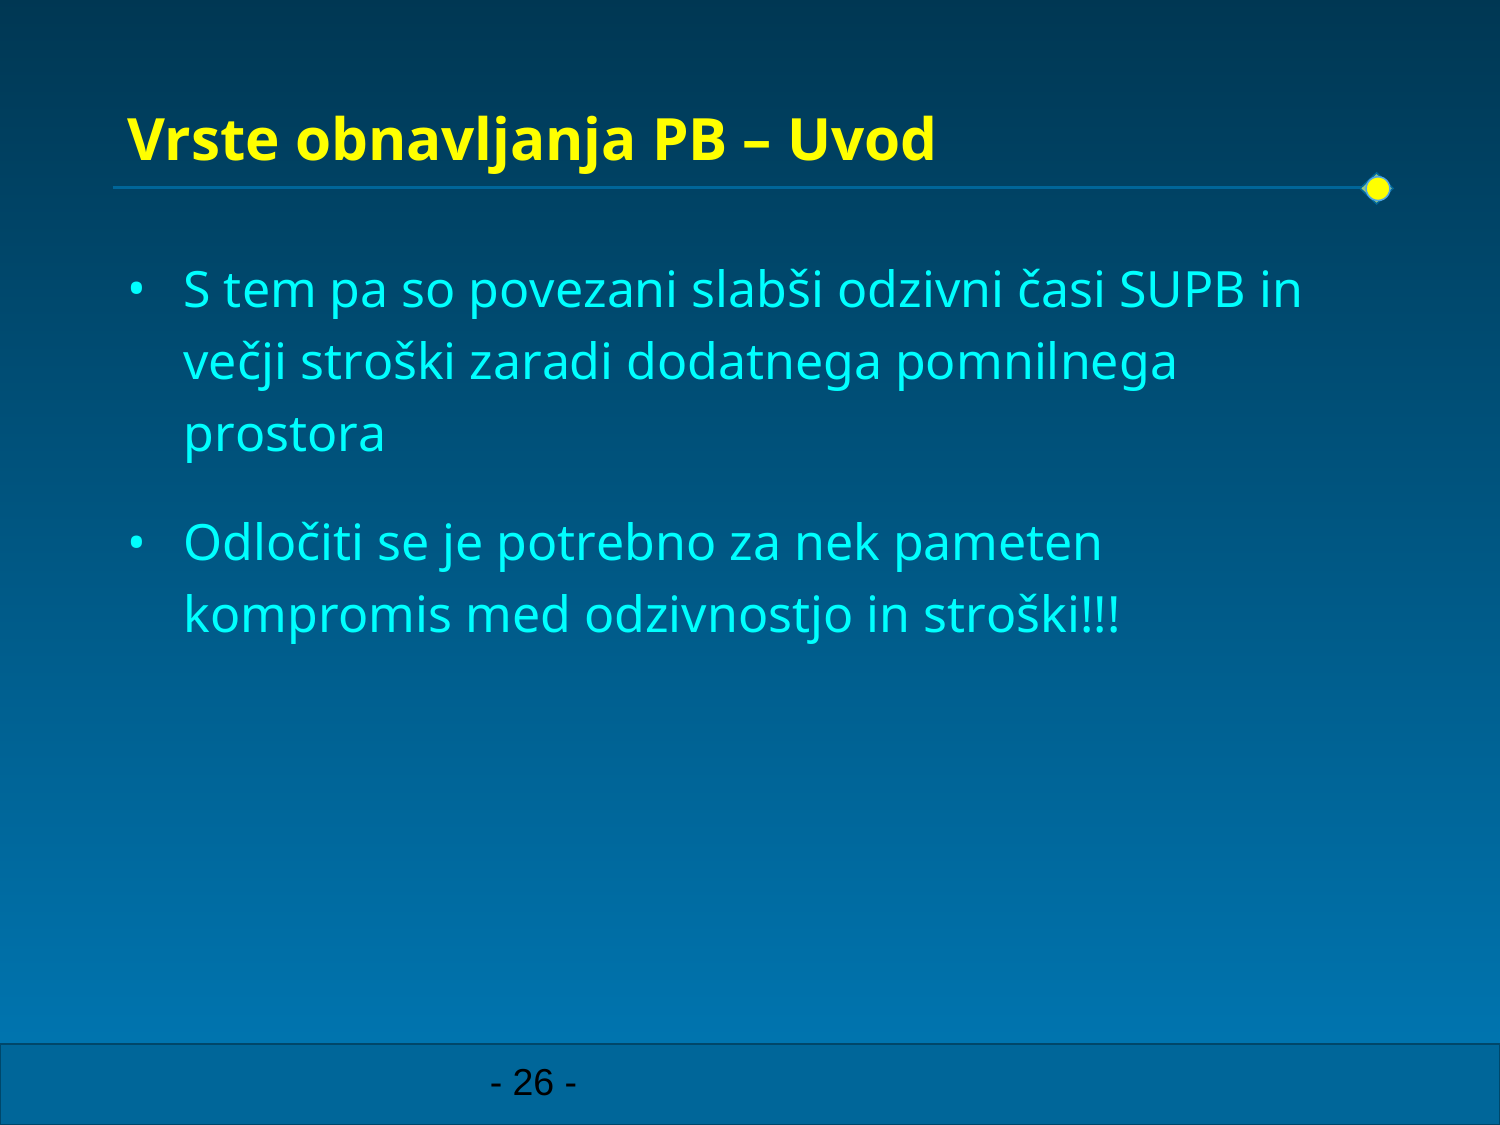

# Vrste obnavljanja PB – Uvod
S tem pa so povezani slabši odzivni časi SUPB in večji stroški zaradi dodatnega pomnilnega prostora
Odločiti se je potrebno za nek pameten kompromis med odzivnostjo in stroški!!!